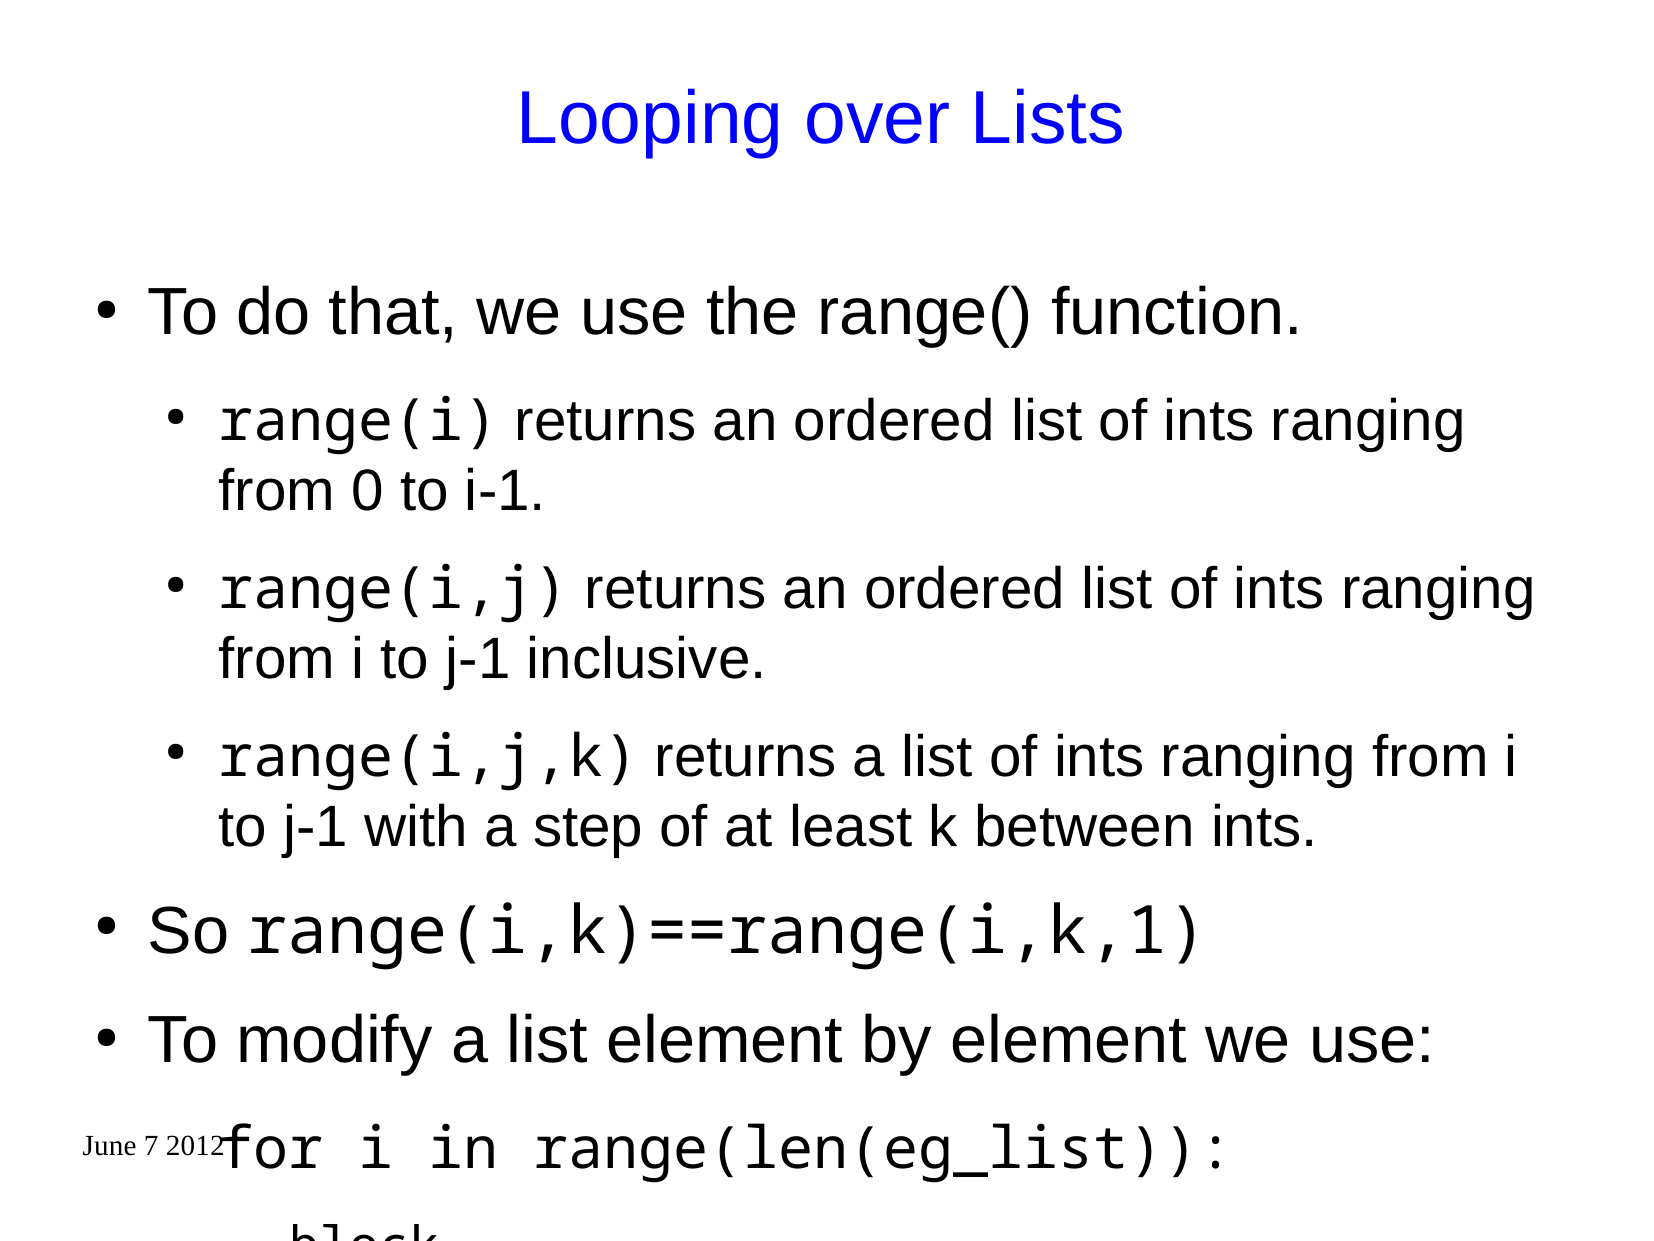

# Looping over Lists
To do that, we use the range() function.
range(i) returns an ordered list of ints ranging from 0 to i-1.
range(i,j) returns an ordered list of ints ranging from i to j-1 inclusive.
range(i,j,k) returns a list of ints ranging from i to j-1 with a step of at least k between ints.
So range(i,k)==range(i,k,1)
To modify a list element by element we use:
for i in range(len(eg_list)):
block
June 7 2012